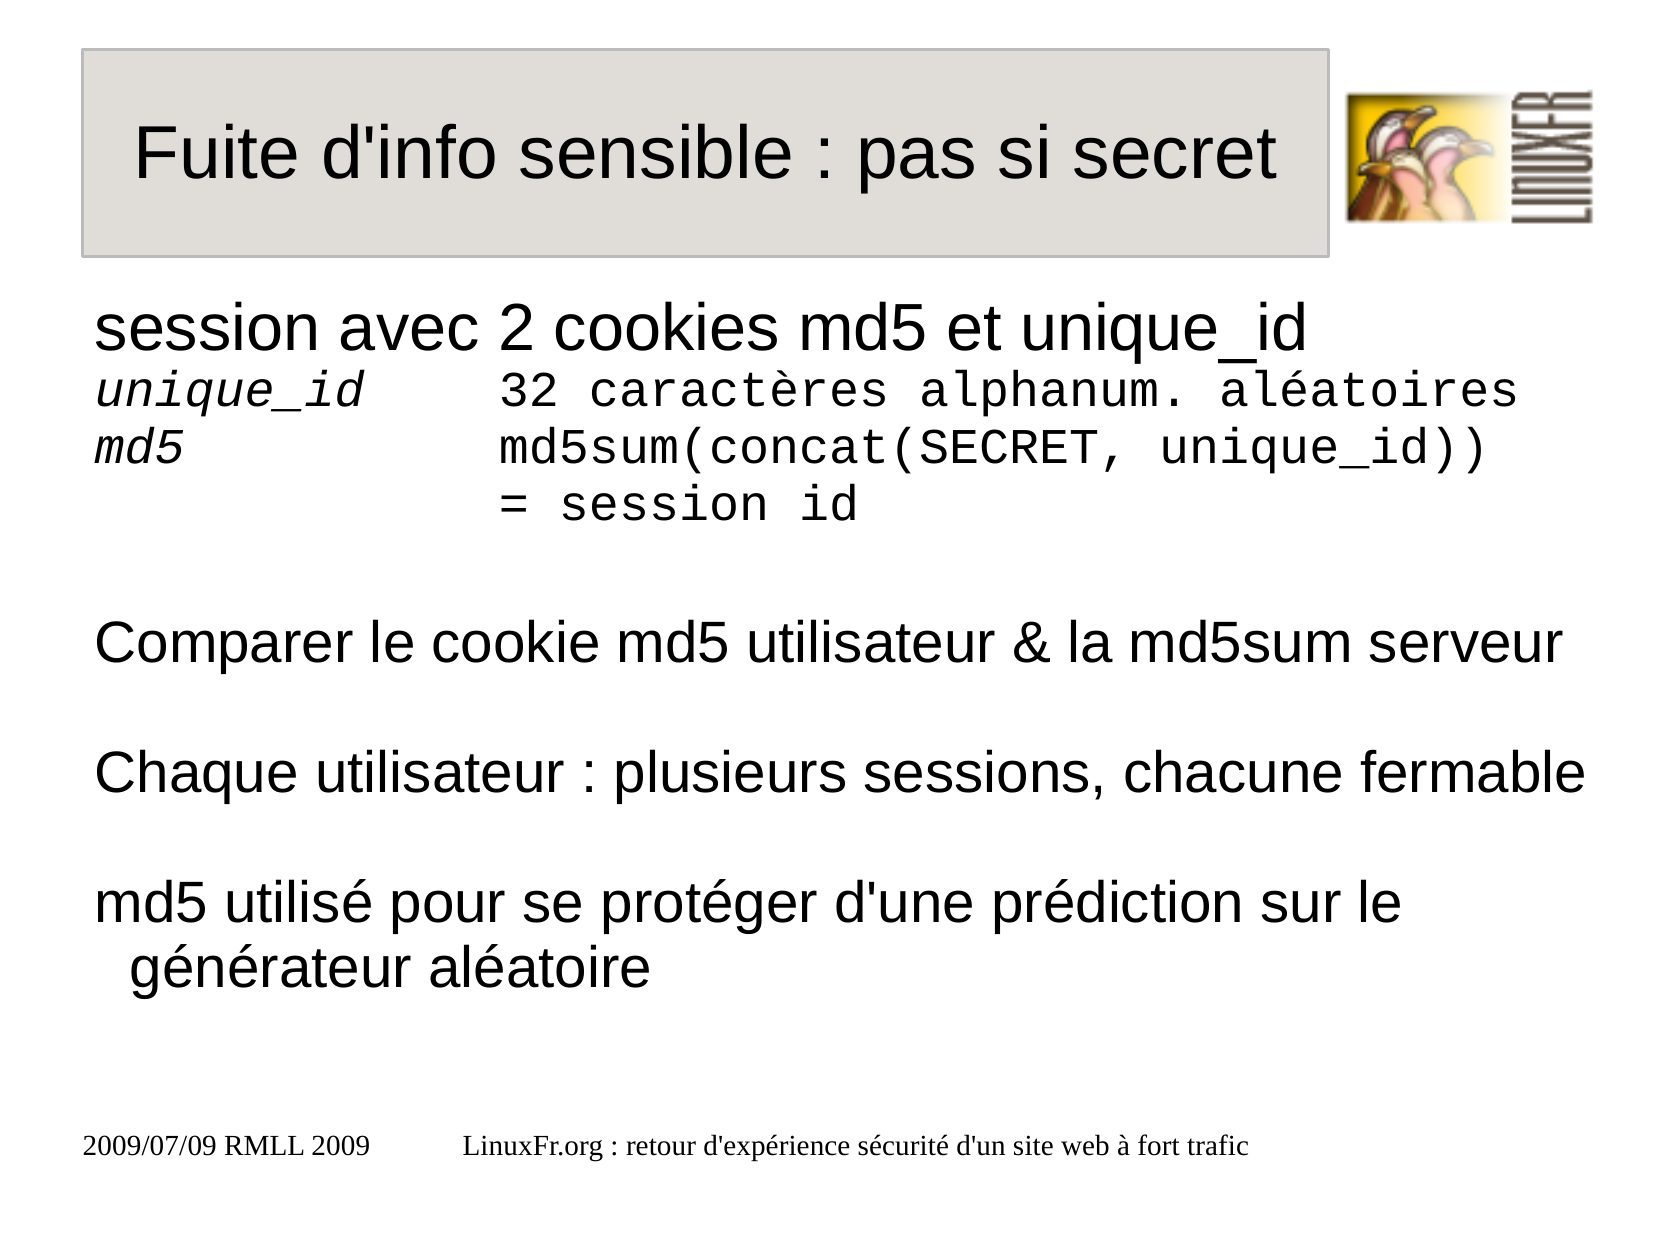

# Fuite d'info sensible : pas si secret
session avec 2 cookies md5 et unique_id
unique_id		32 caractères alphanum. aléatoires
md5					md5sum(concat(SECRET, unique_id))
					= session id
Comparer le cookie md5 utilisateur & la md5sum serveur
Chaque utilisateur : plusieurs sessions, chacune fermable
md5 utilisé pour se protéger d'une prédiction sur le générateur aléatoire